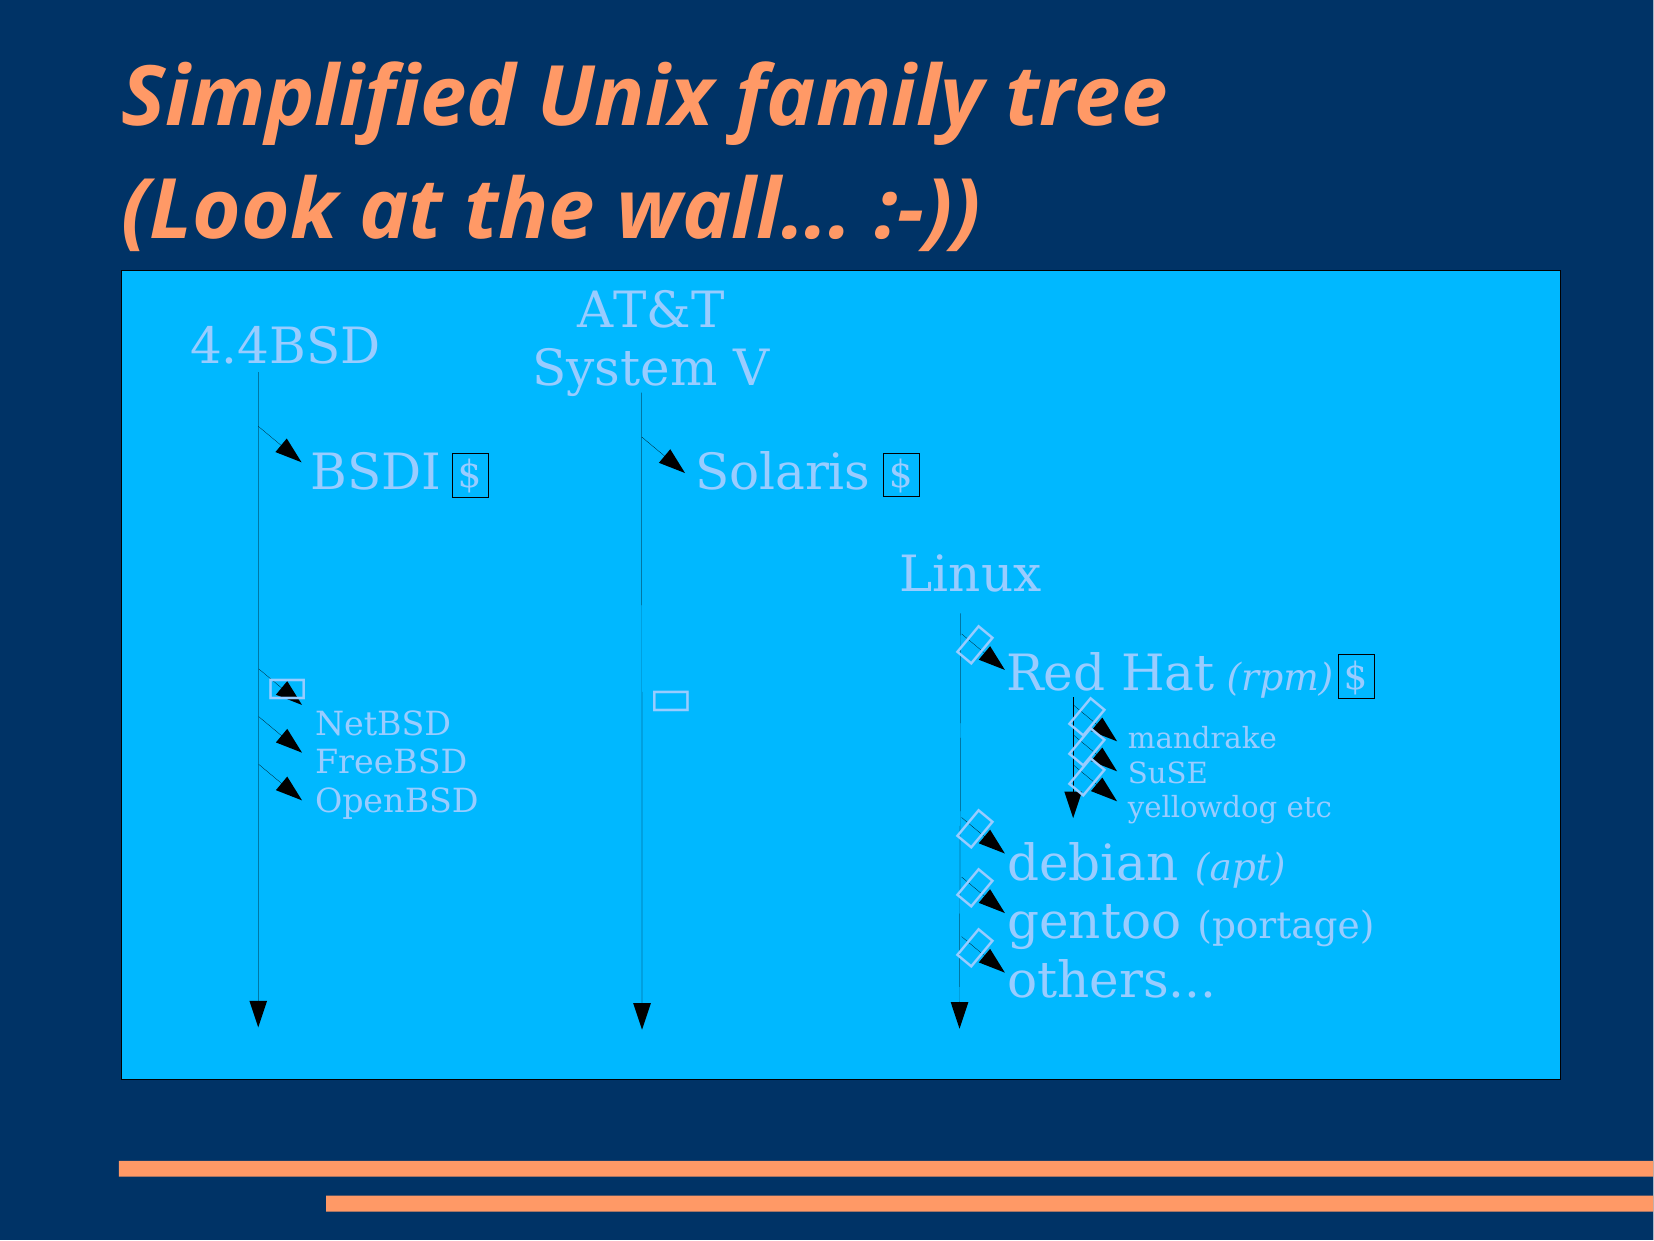

# Simplified Unix family tree (Look at the wall... :-))